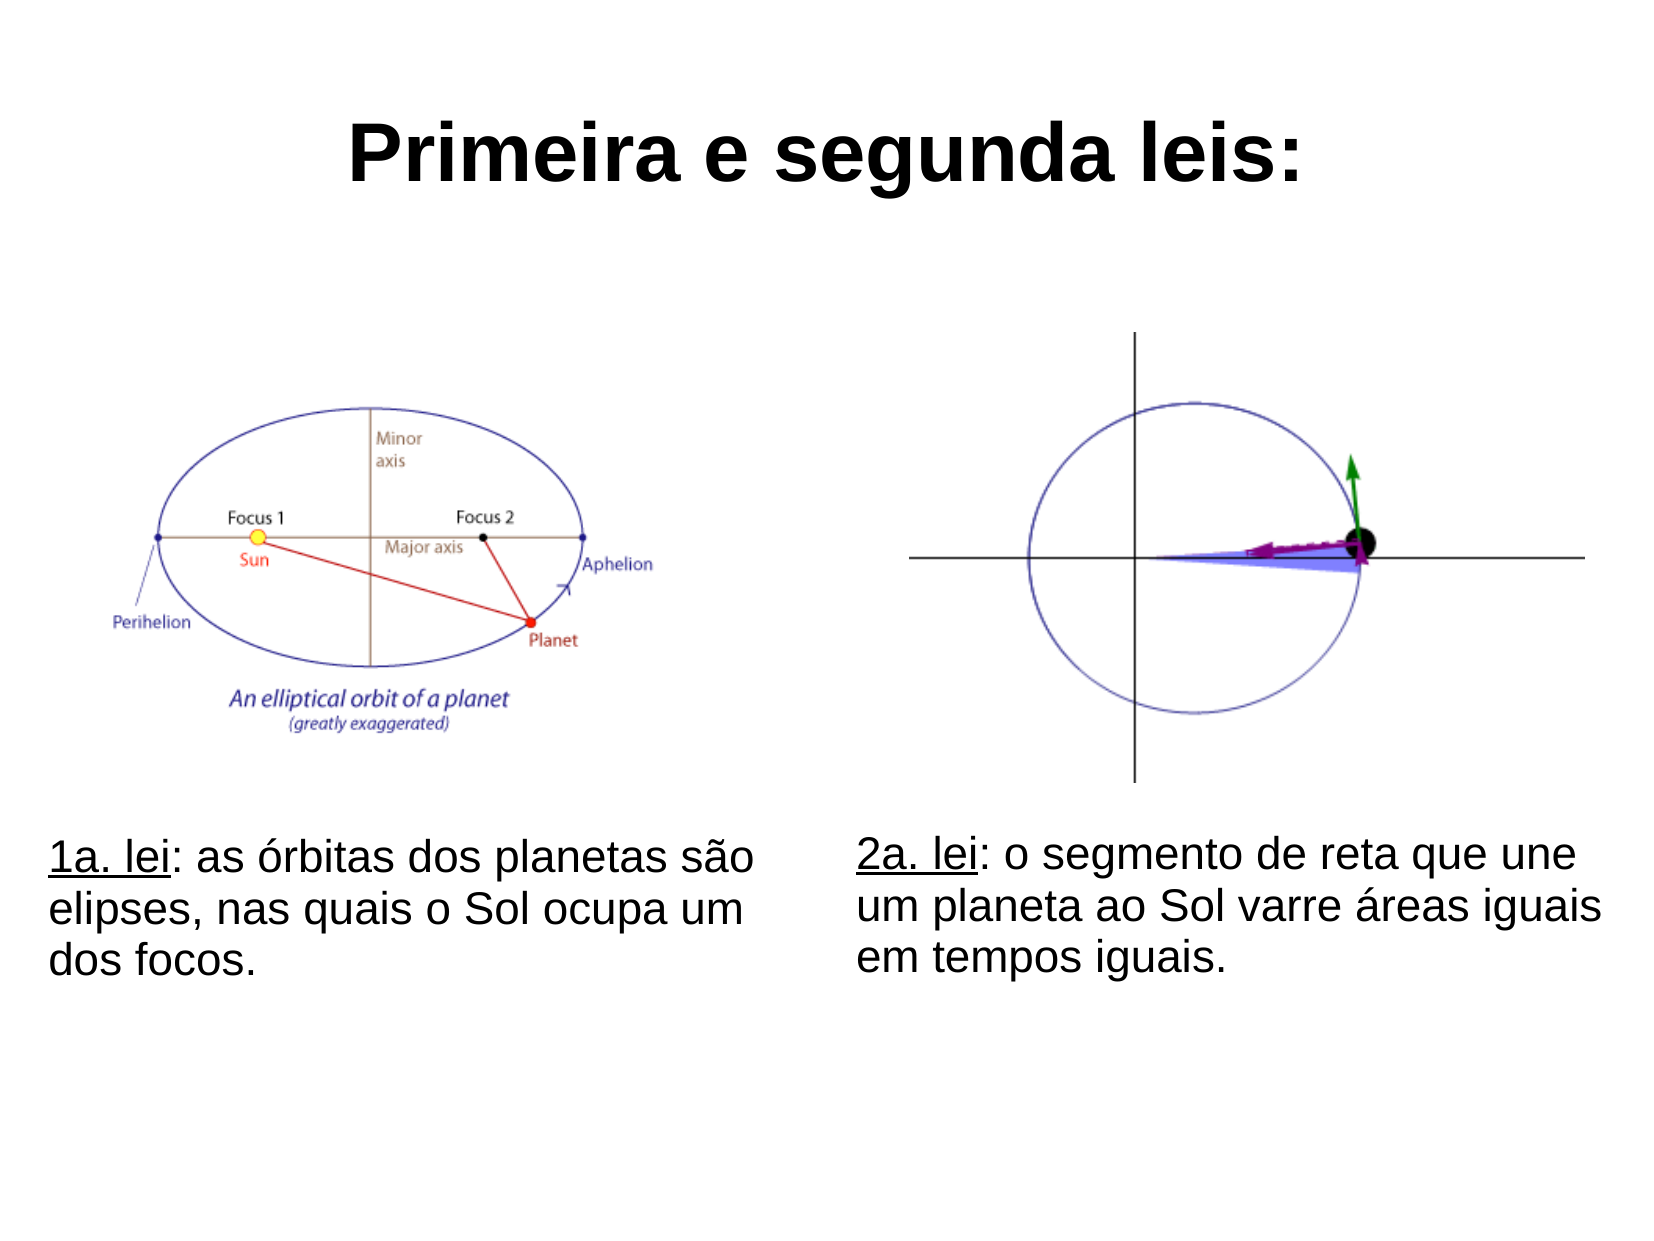

# Primeira e segunda leis:
2a. lei: o segmento de reta que une
um planeta ao Sol varre áreas iguais
em tempos iguais.
1a. lei: as órbitas dos planetas são
elipses, nas quais o Sol ocupa um
dos focos.